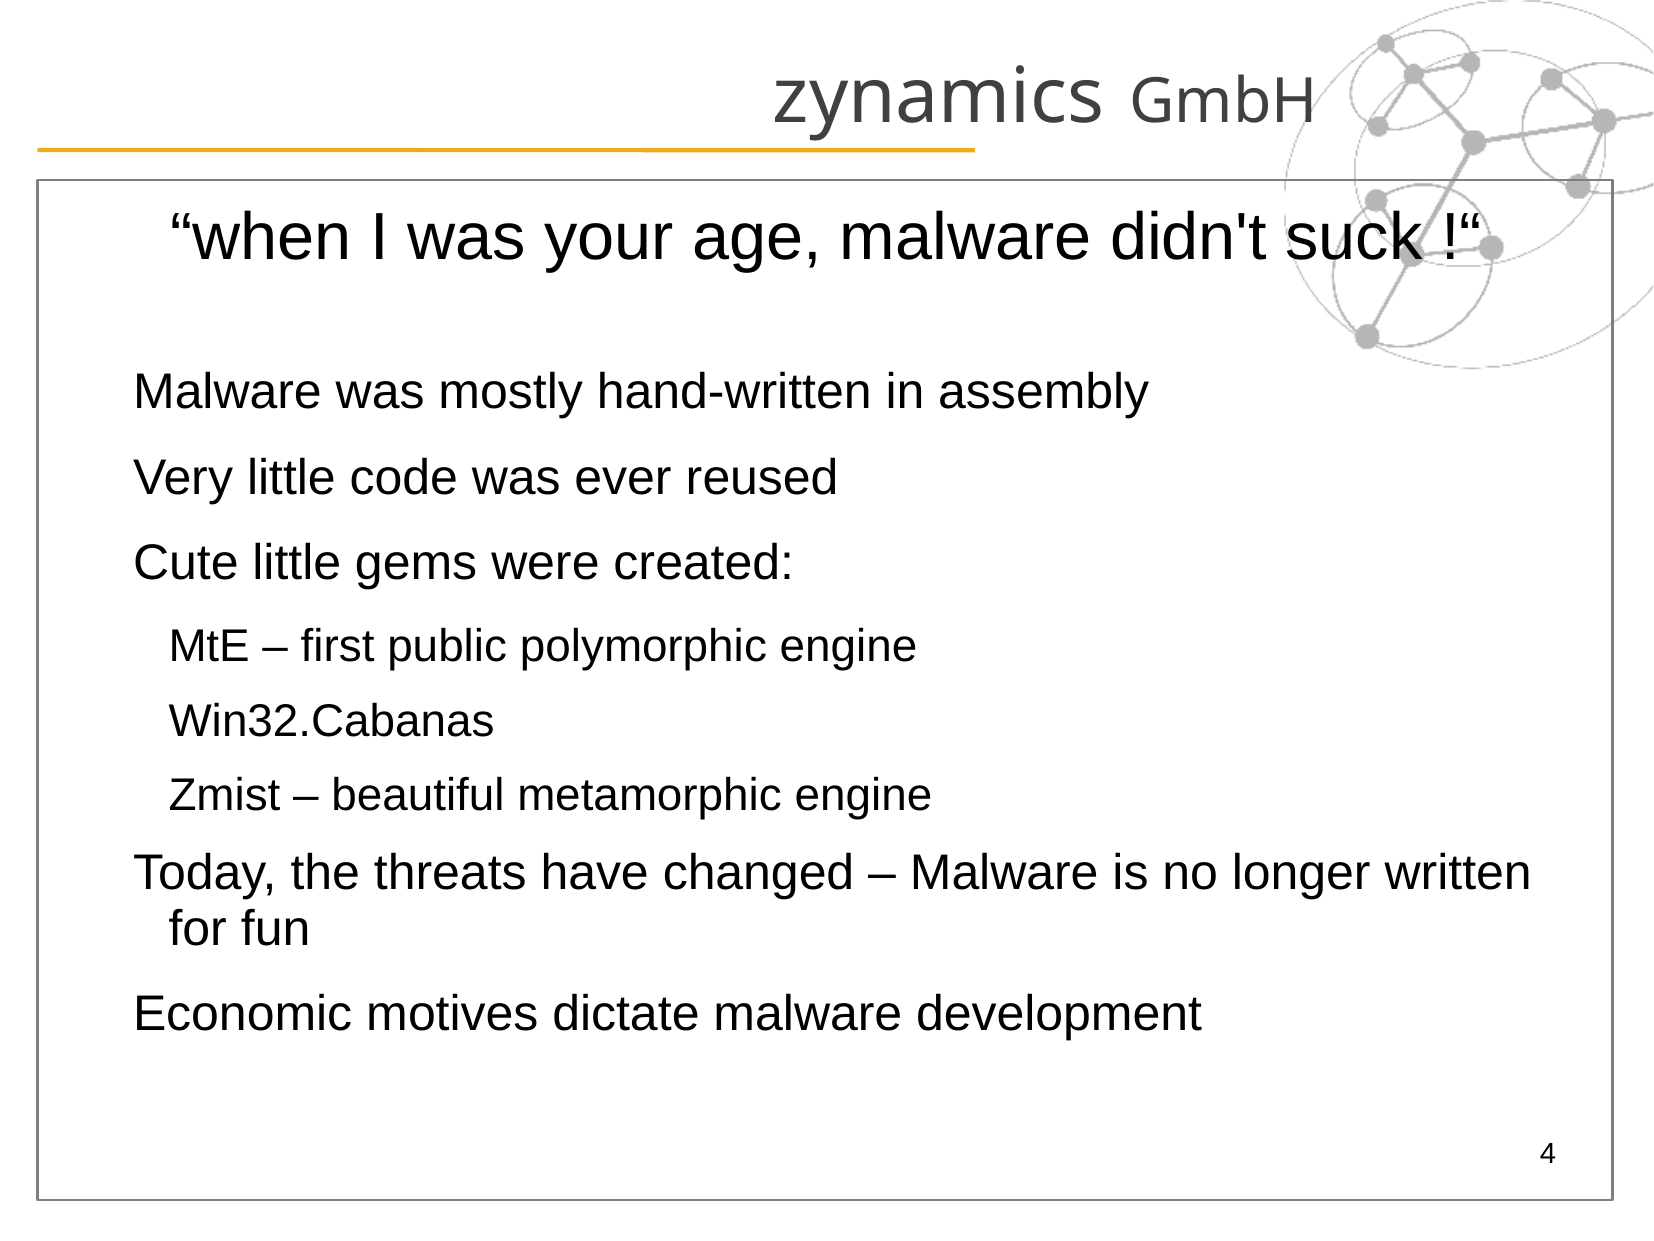

zynamics GmbH
“when I was your age, malware didn't suck !“
# Malware was mostly hand-written in assembly
Very little code was ever reused
Cute little gems were created:
MtE – first public polymorphic engine
Win32.Cabanas
Zmist – beautiful metamorphic engine
Today, the threats have changed – Malware is no longer written for fun
Economic motives dictate malware development